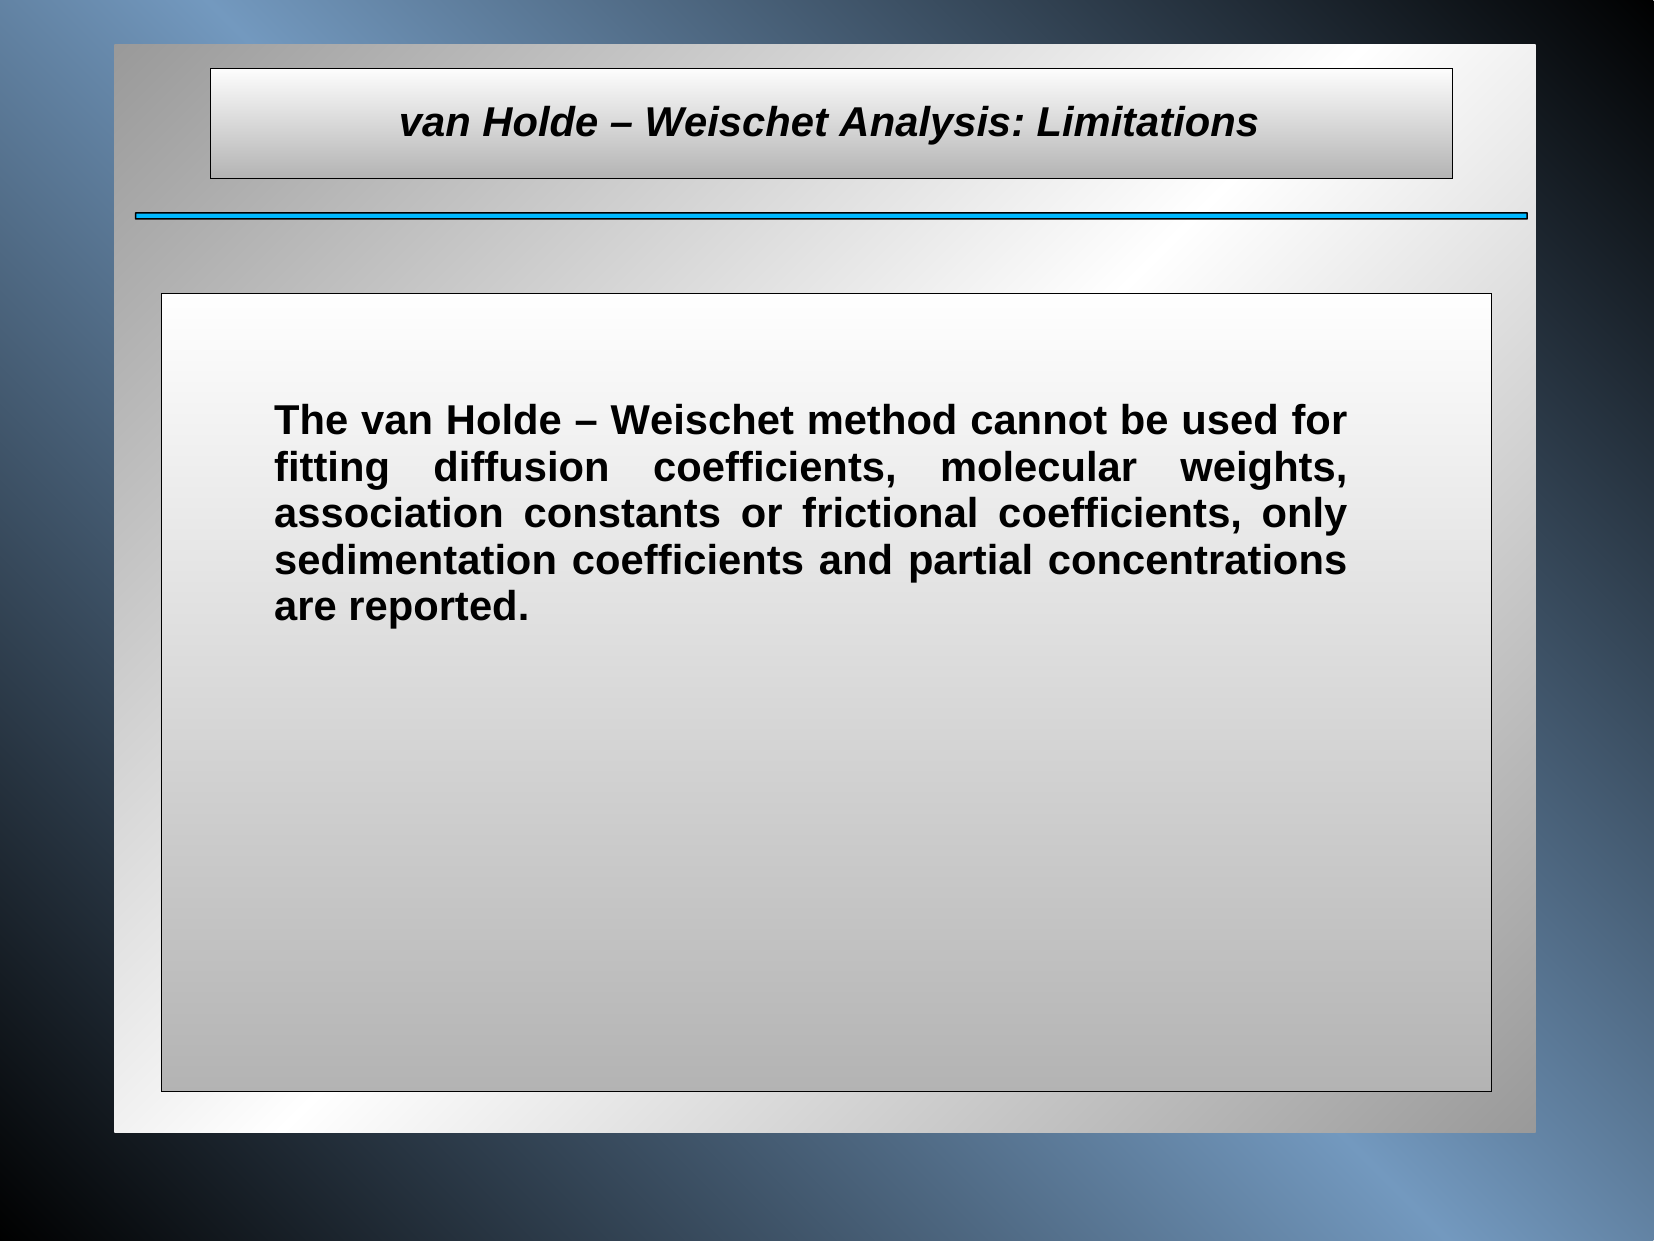

van Holde – Weischet Analysis: Limitations
The van Holde – Weischet method cannot be used for fitting diffusion coefficients, molecular weights, association constants or frictional coefficients, only sedimentation coefficients and partial concentrations are reported.